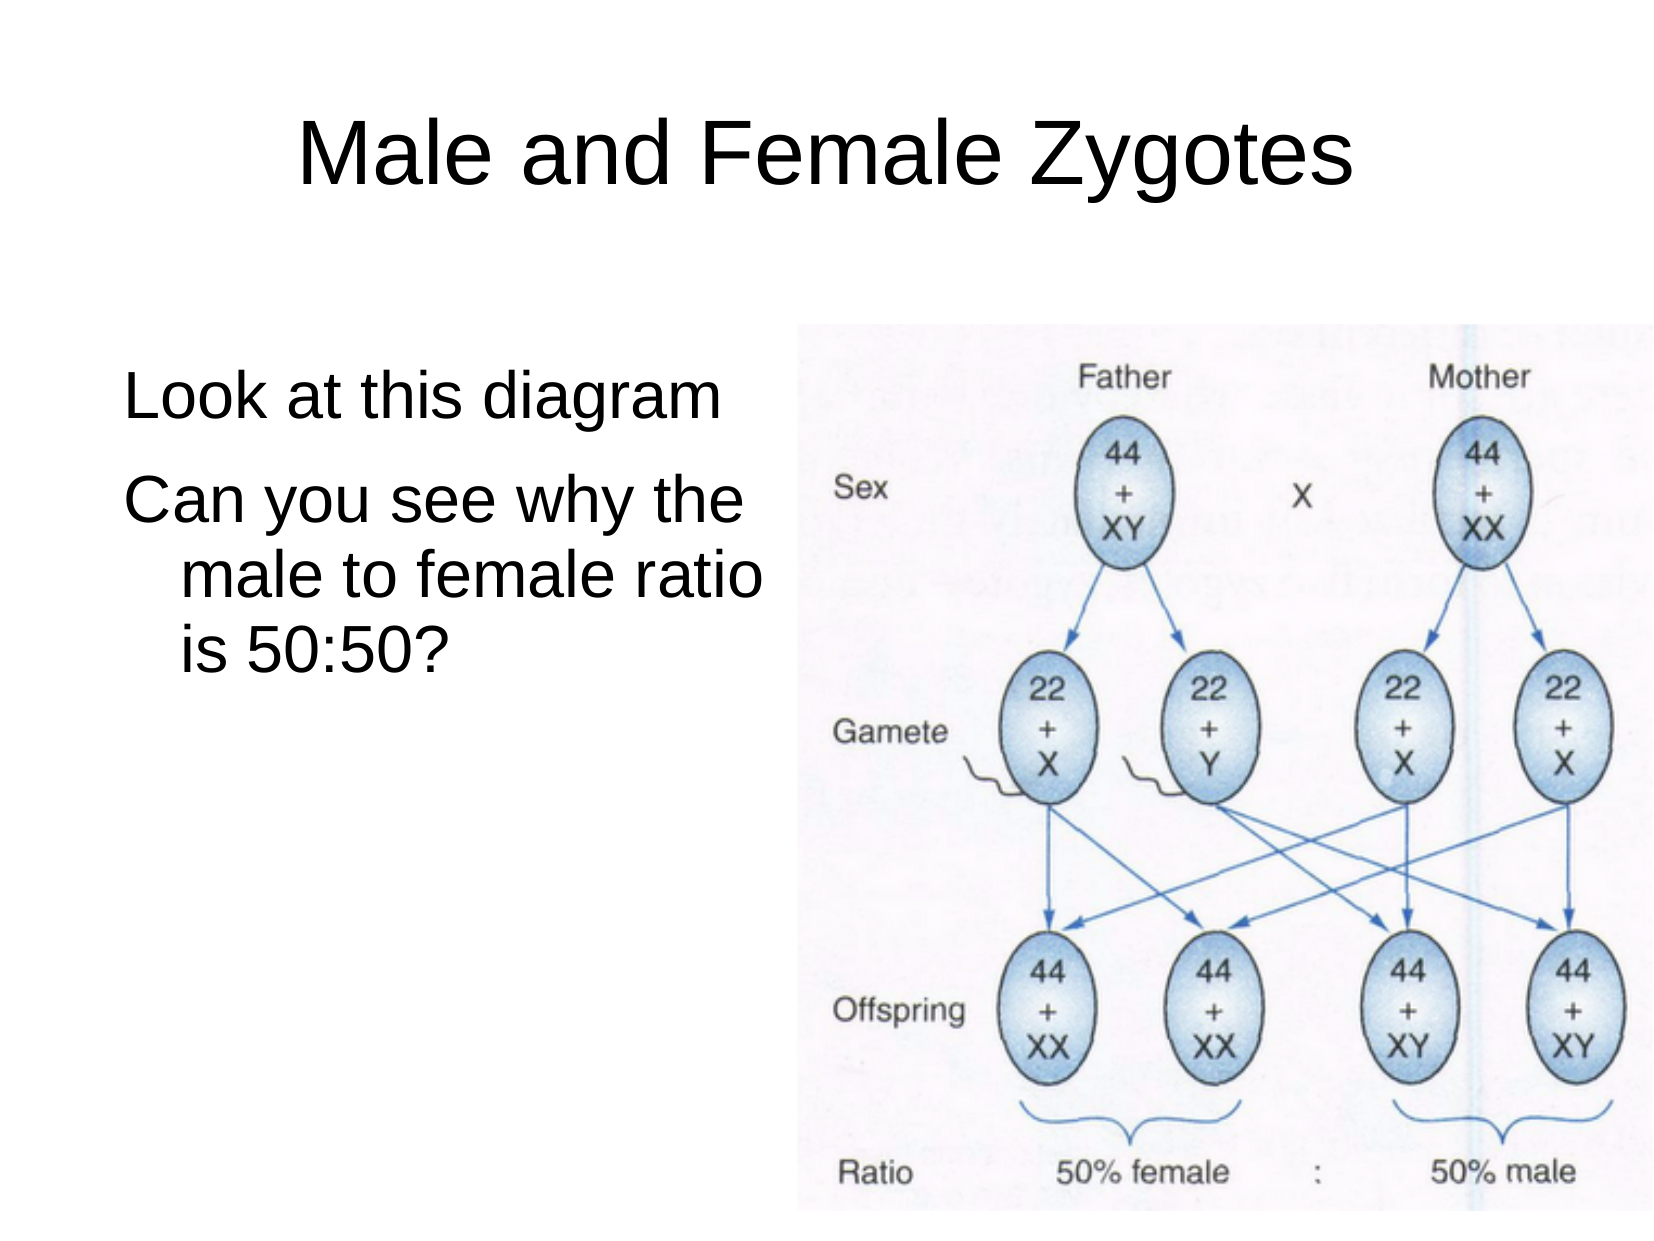

# Male and Female Zygotes
Look at this diagram
Can you see why the male to female ratio is 50:50?